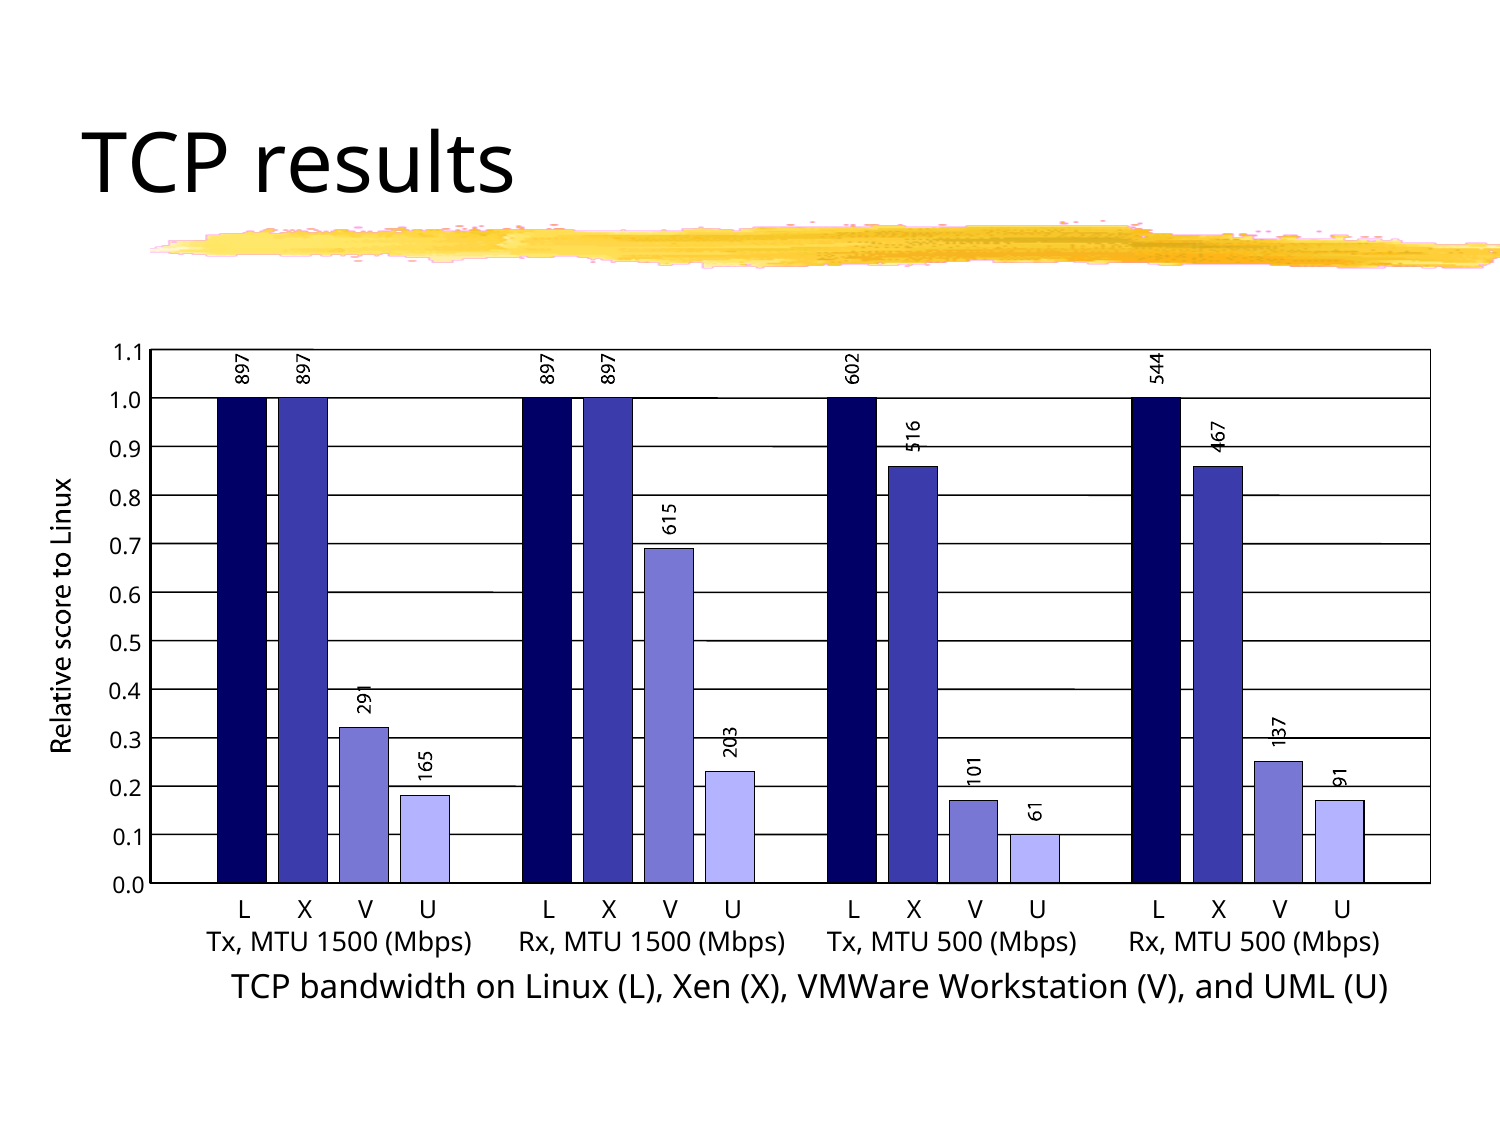

# TCP results
1.1
1.0
0.9
0.8
0.7
0.6
0.5
0.4
0.3
0.2
0.1
0.0
L
X
V
U
L
X
V
U
L
X
V
U
L
X
V
U
Tx, MTU 1500 (Mbps)
Rx, MTU 1500 (Mbps)
Tx, MTU 500 (Mbps)
Rx, MTU 500 (Mbps)
TCP bandwidth on Linux (L), Xen (X), VMWare Workstation (V), and UML (U)